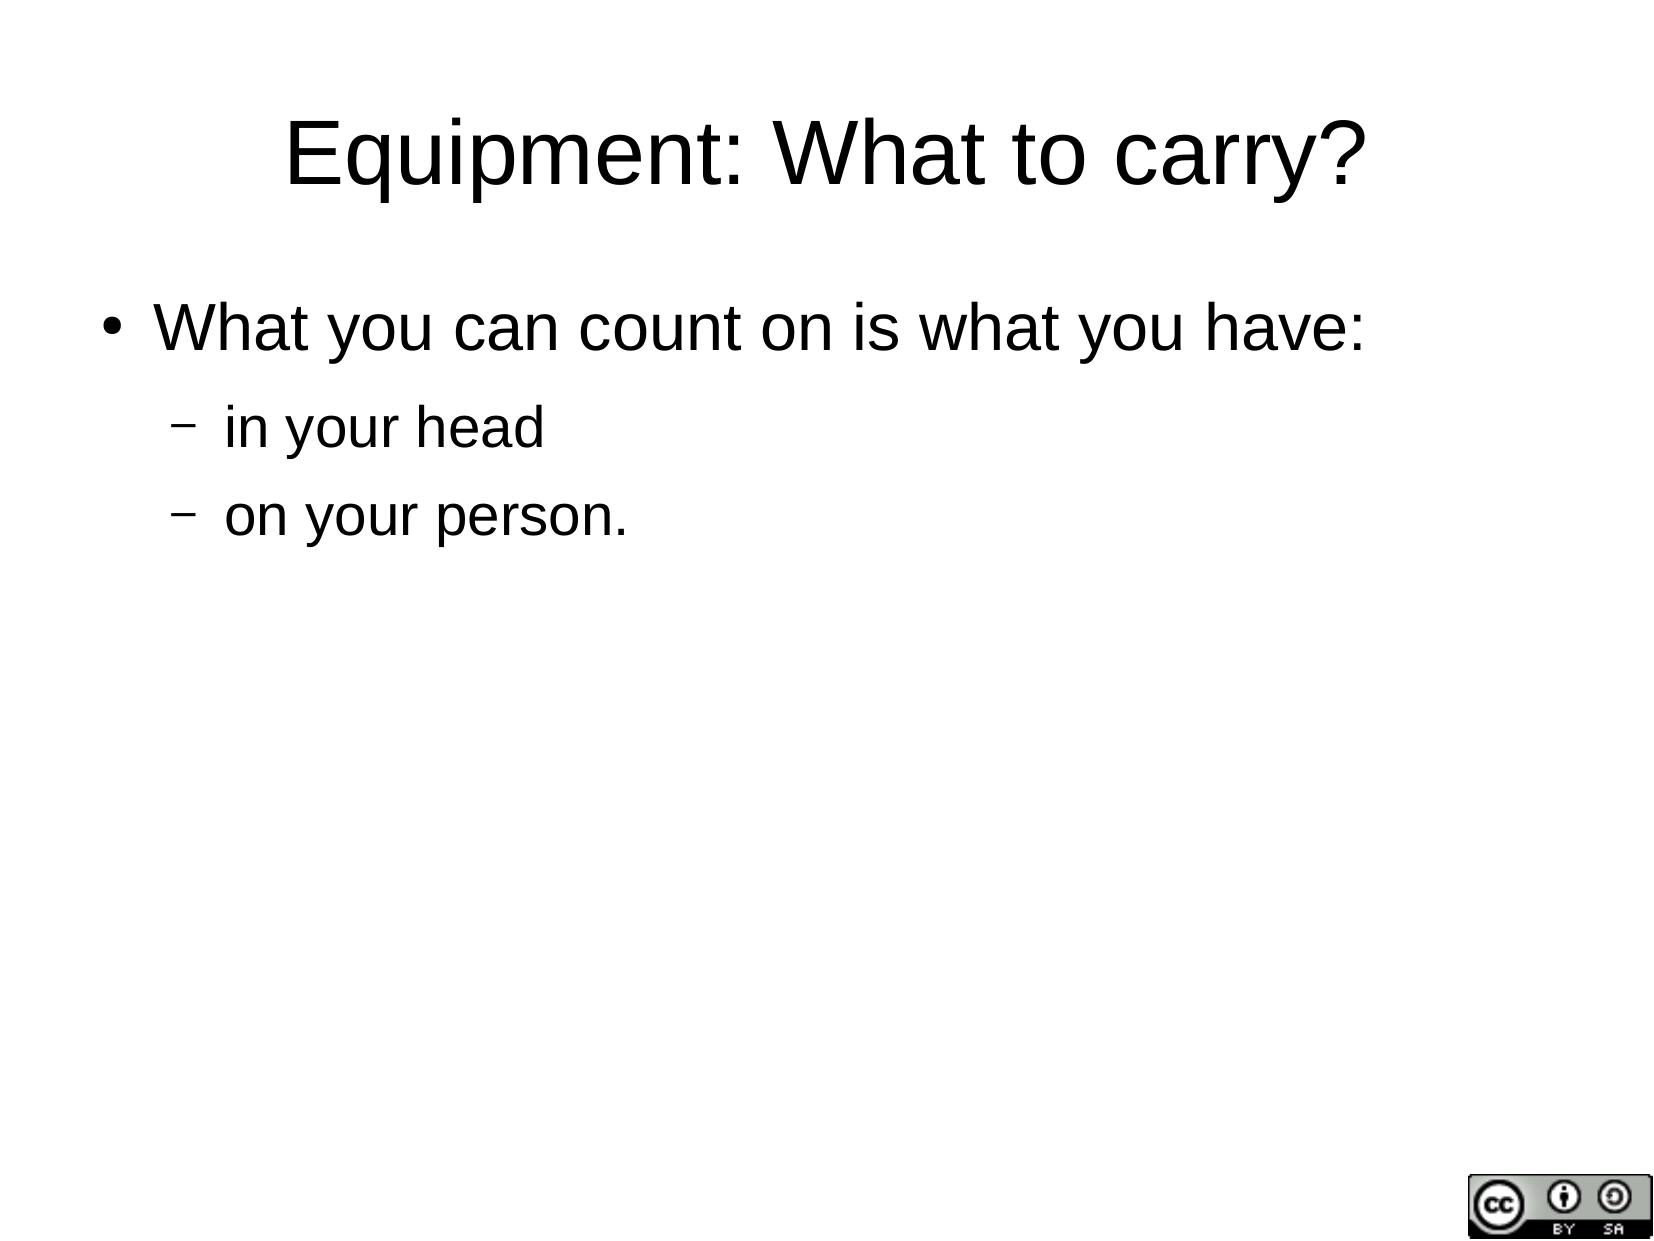

# Equipment: What to carry?
What you can count on is what you have:
in your head
on your person.